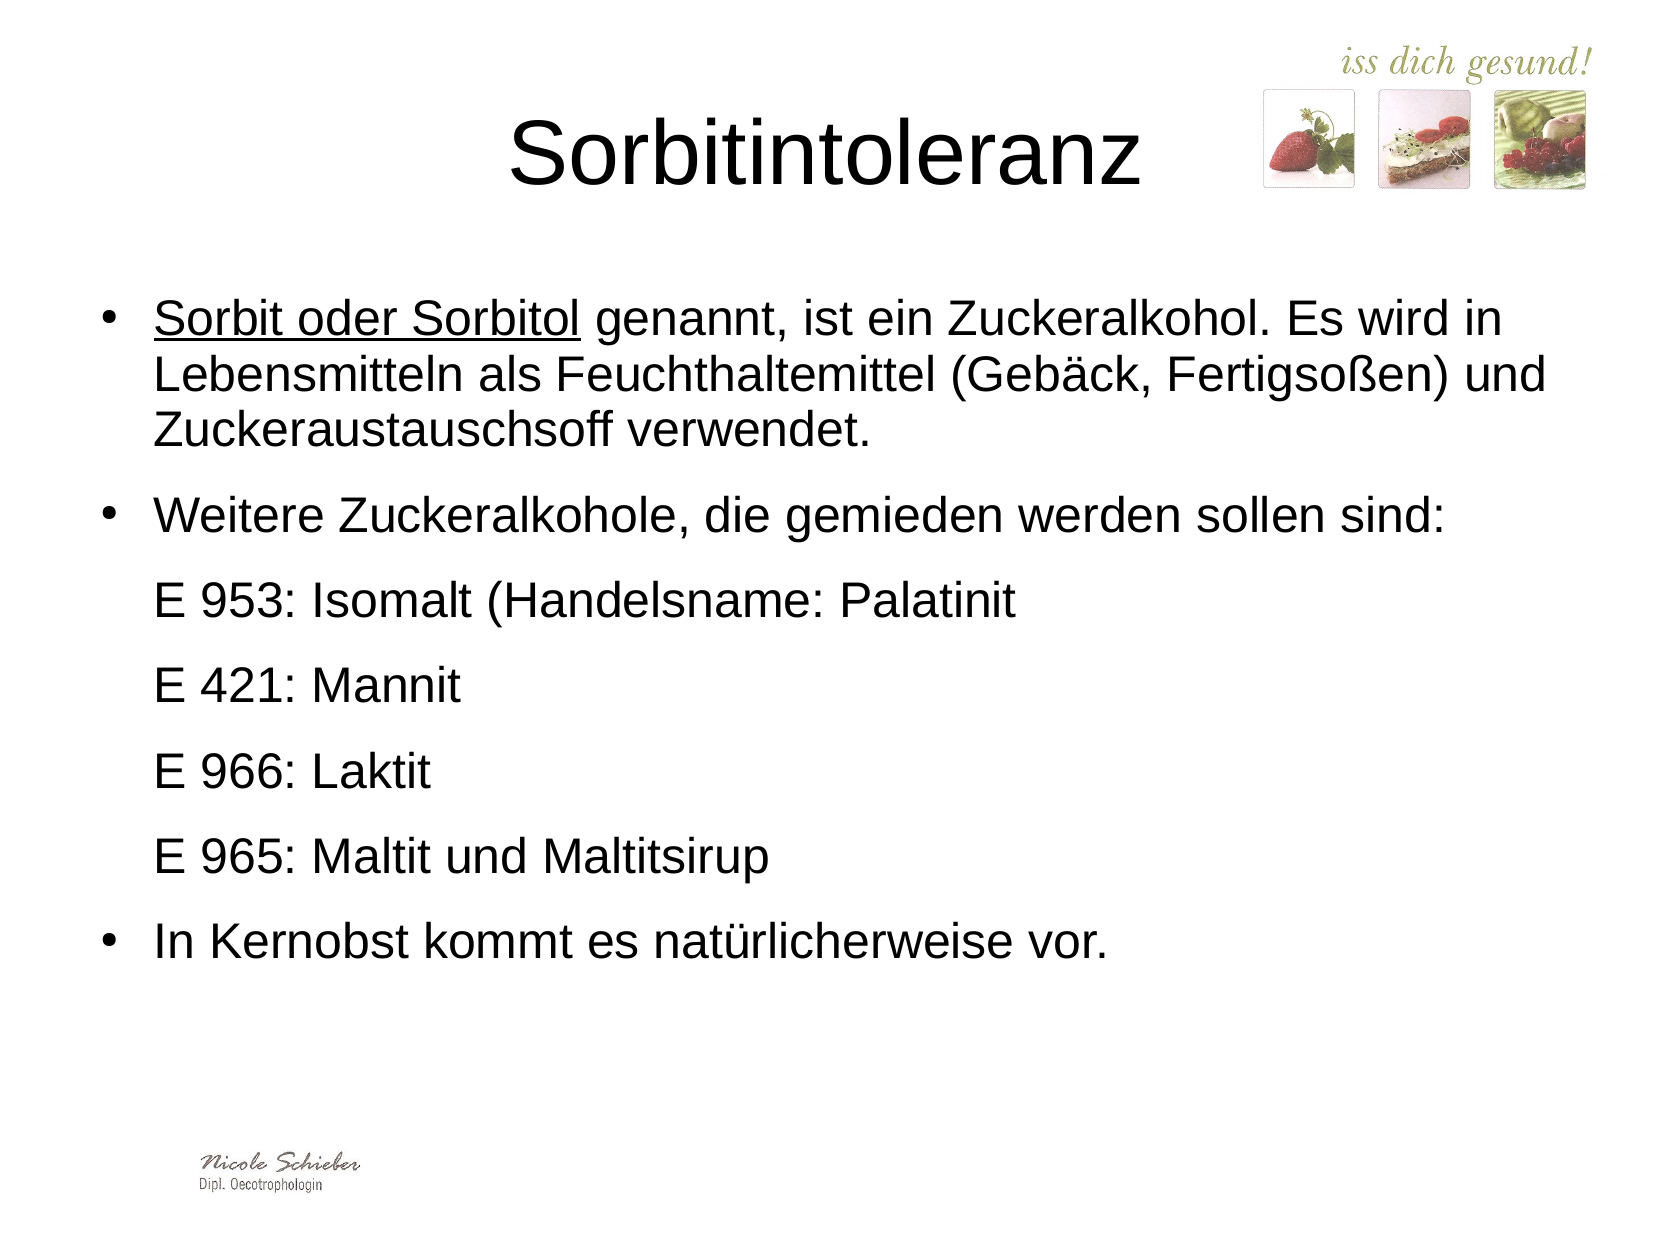

# Sorbitintoleranz
Sorbit oder Sorbitol genannt, ist ein Zuckeralkohol. Es wird in Lebensmitteln als Feuchthaltemittel (Gebäck, Fertigsoßen) und Zuckeraustauschsoff verwendet.
Weitere Zuckeralkohole, die gemieden werden sollen sind:
E 953: Isomalt (Handelsname: Palatinit
E 421: Mannit
E 966: Laktit
E 965: Maltit und Maltitsirup
In Kernobst kommt es natürlicherweise vor.